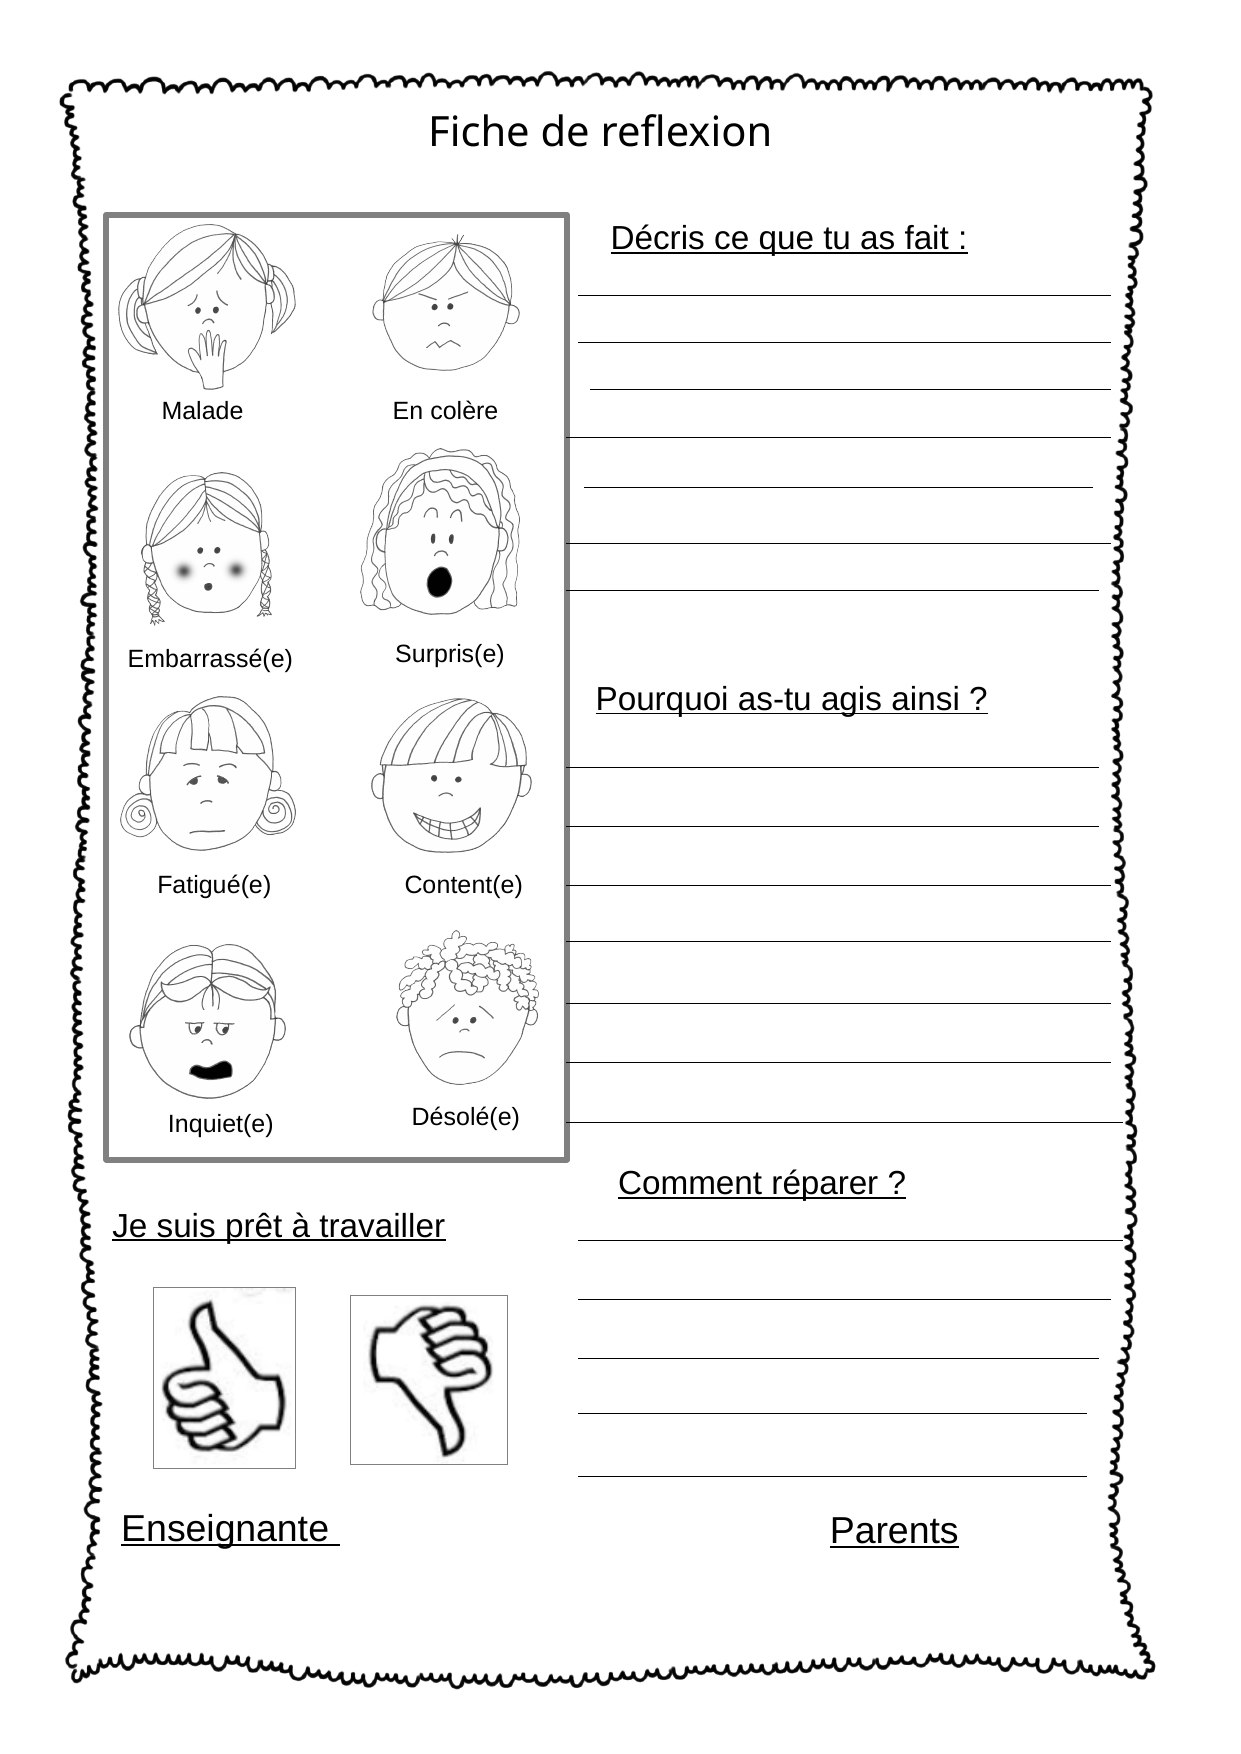

Fiche de reflexion
Décris ce que tu as fait :
Malade
En colère
Surpris(e)
Embarrassé(e)
Pourquoi as-tu agis ainsi ?
Fatigué(e)
Content(e)
Désolé(e)
Inquiet(e)
Comment réparer ?
Je suis prêt à travailler
Enseignante
Parents